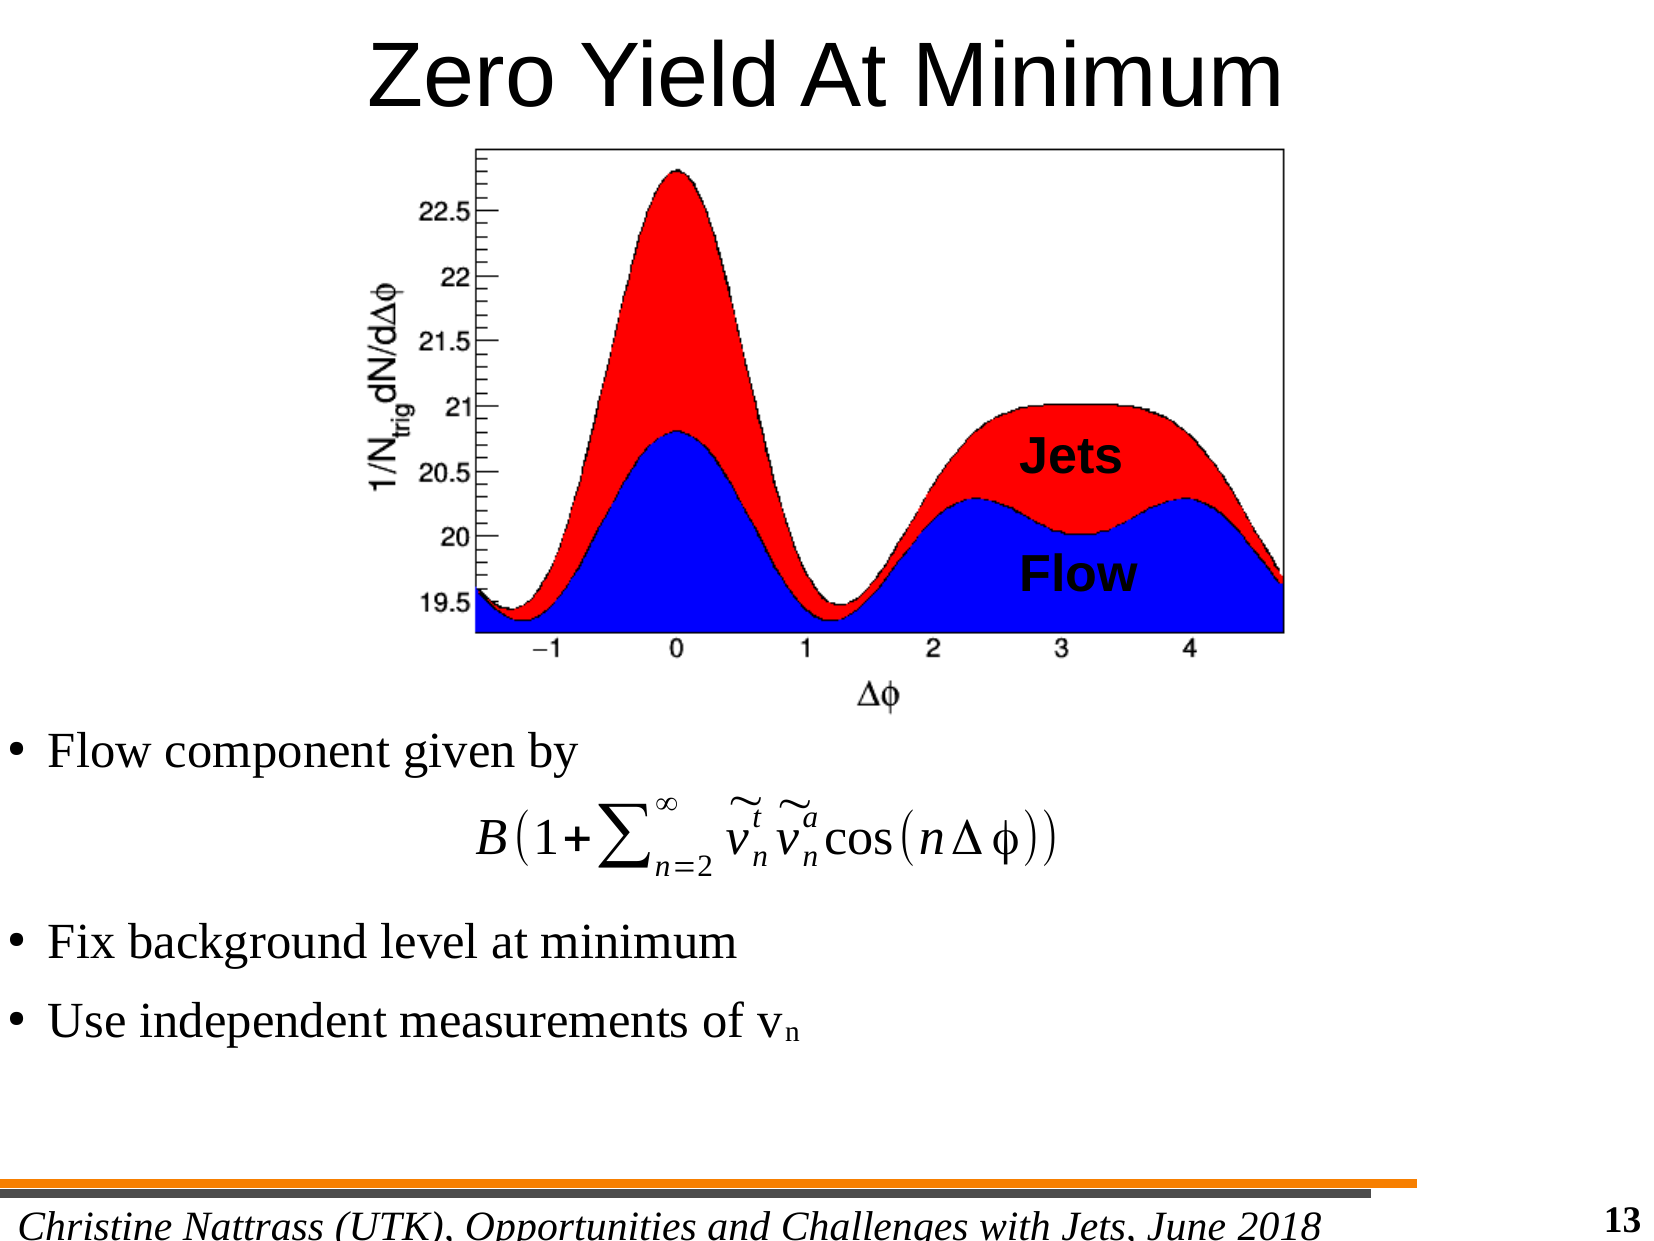

# Zero Yield At Minimum
Jets
Flow
Flow component given by
Fix background level at minimum
Use independent measurements of vn